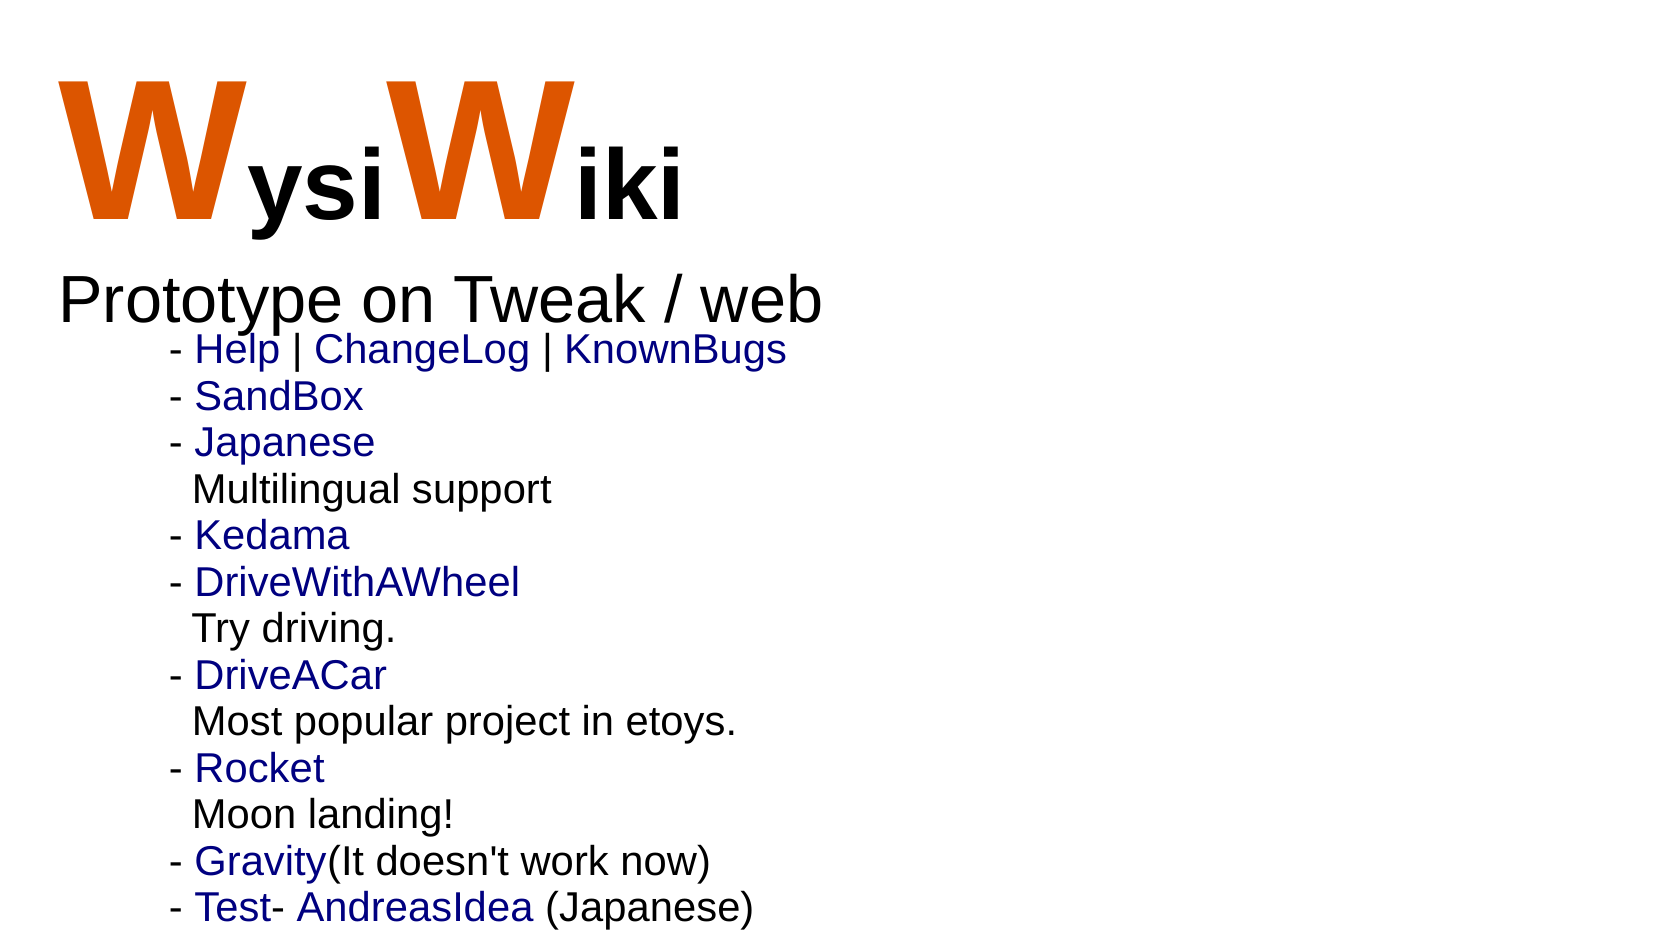

WysiWiki
Prototype on Tweak / web
- Help | ChangeLog | KnownBugs
- SandBox
- Japanese
 Multilingual support
- Kedama
- DriveWithAWheel
 Try driving.
- DriveACar
 Most popular project in etoys.
- Rocket
 Moon landing!
- Gravity(It doesn't work now)
- Test- AndreasIdea (Japanese)